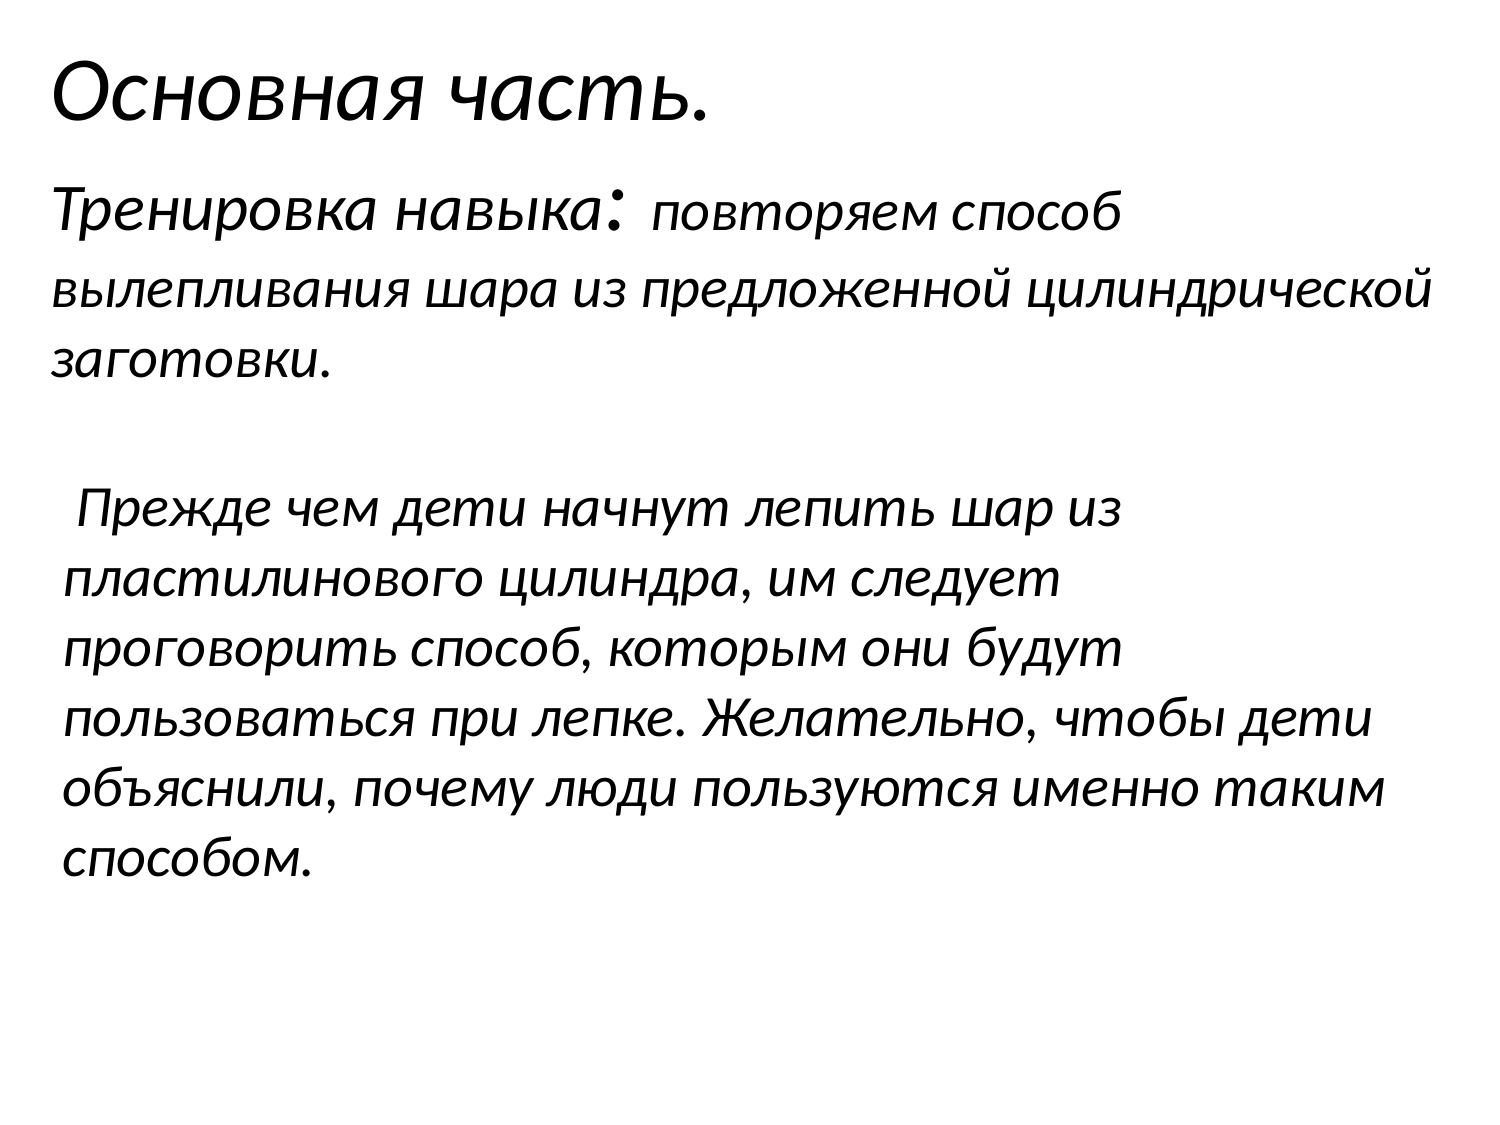

# Основная часть. Тренировка навыка: повторяем способ вылепливания шара из предложенной цилиндрической заготовки.
 Прежде чем дети начнут лепить шар из пластилинового цилиндра, им следует проговорить способ, которым они будут пользоваться при лепке. Желательно, чтобы дети объяснили, почему люди пользуются именно таким способом.